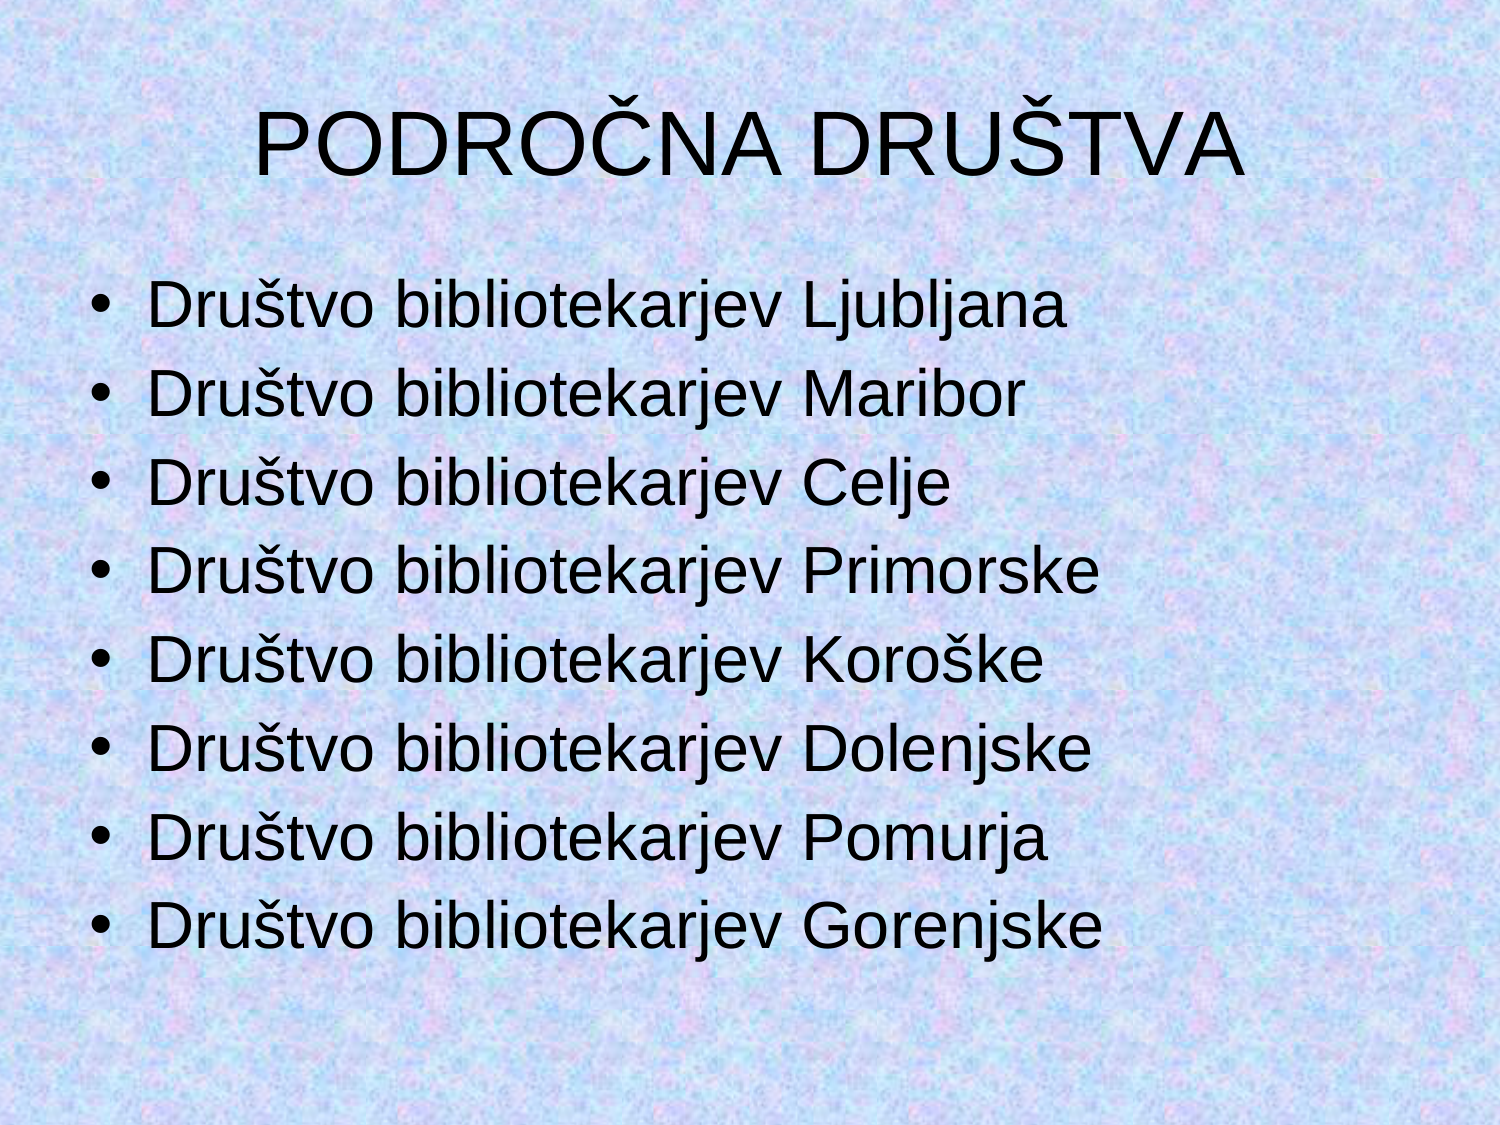

# PODROČNA DRUŠTVA
Društvo bibliotekarjev Ljubljana
Društvo bibliotekarjev Maribor
Društvo bibliotekarjev Celje
Društvo bibliotekarjev Primorske
Društvo bibliotekarjev Koroške
Društvo bibliotekarjev Dolenjske
Društvo bibliotekarjev Pomurja
Društvo bibliotekarjev Gorenjske